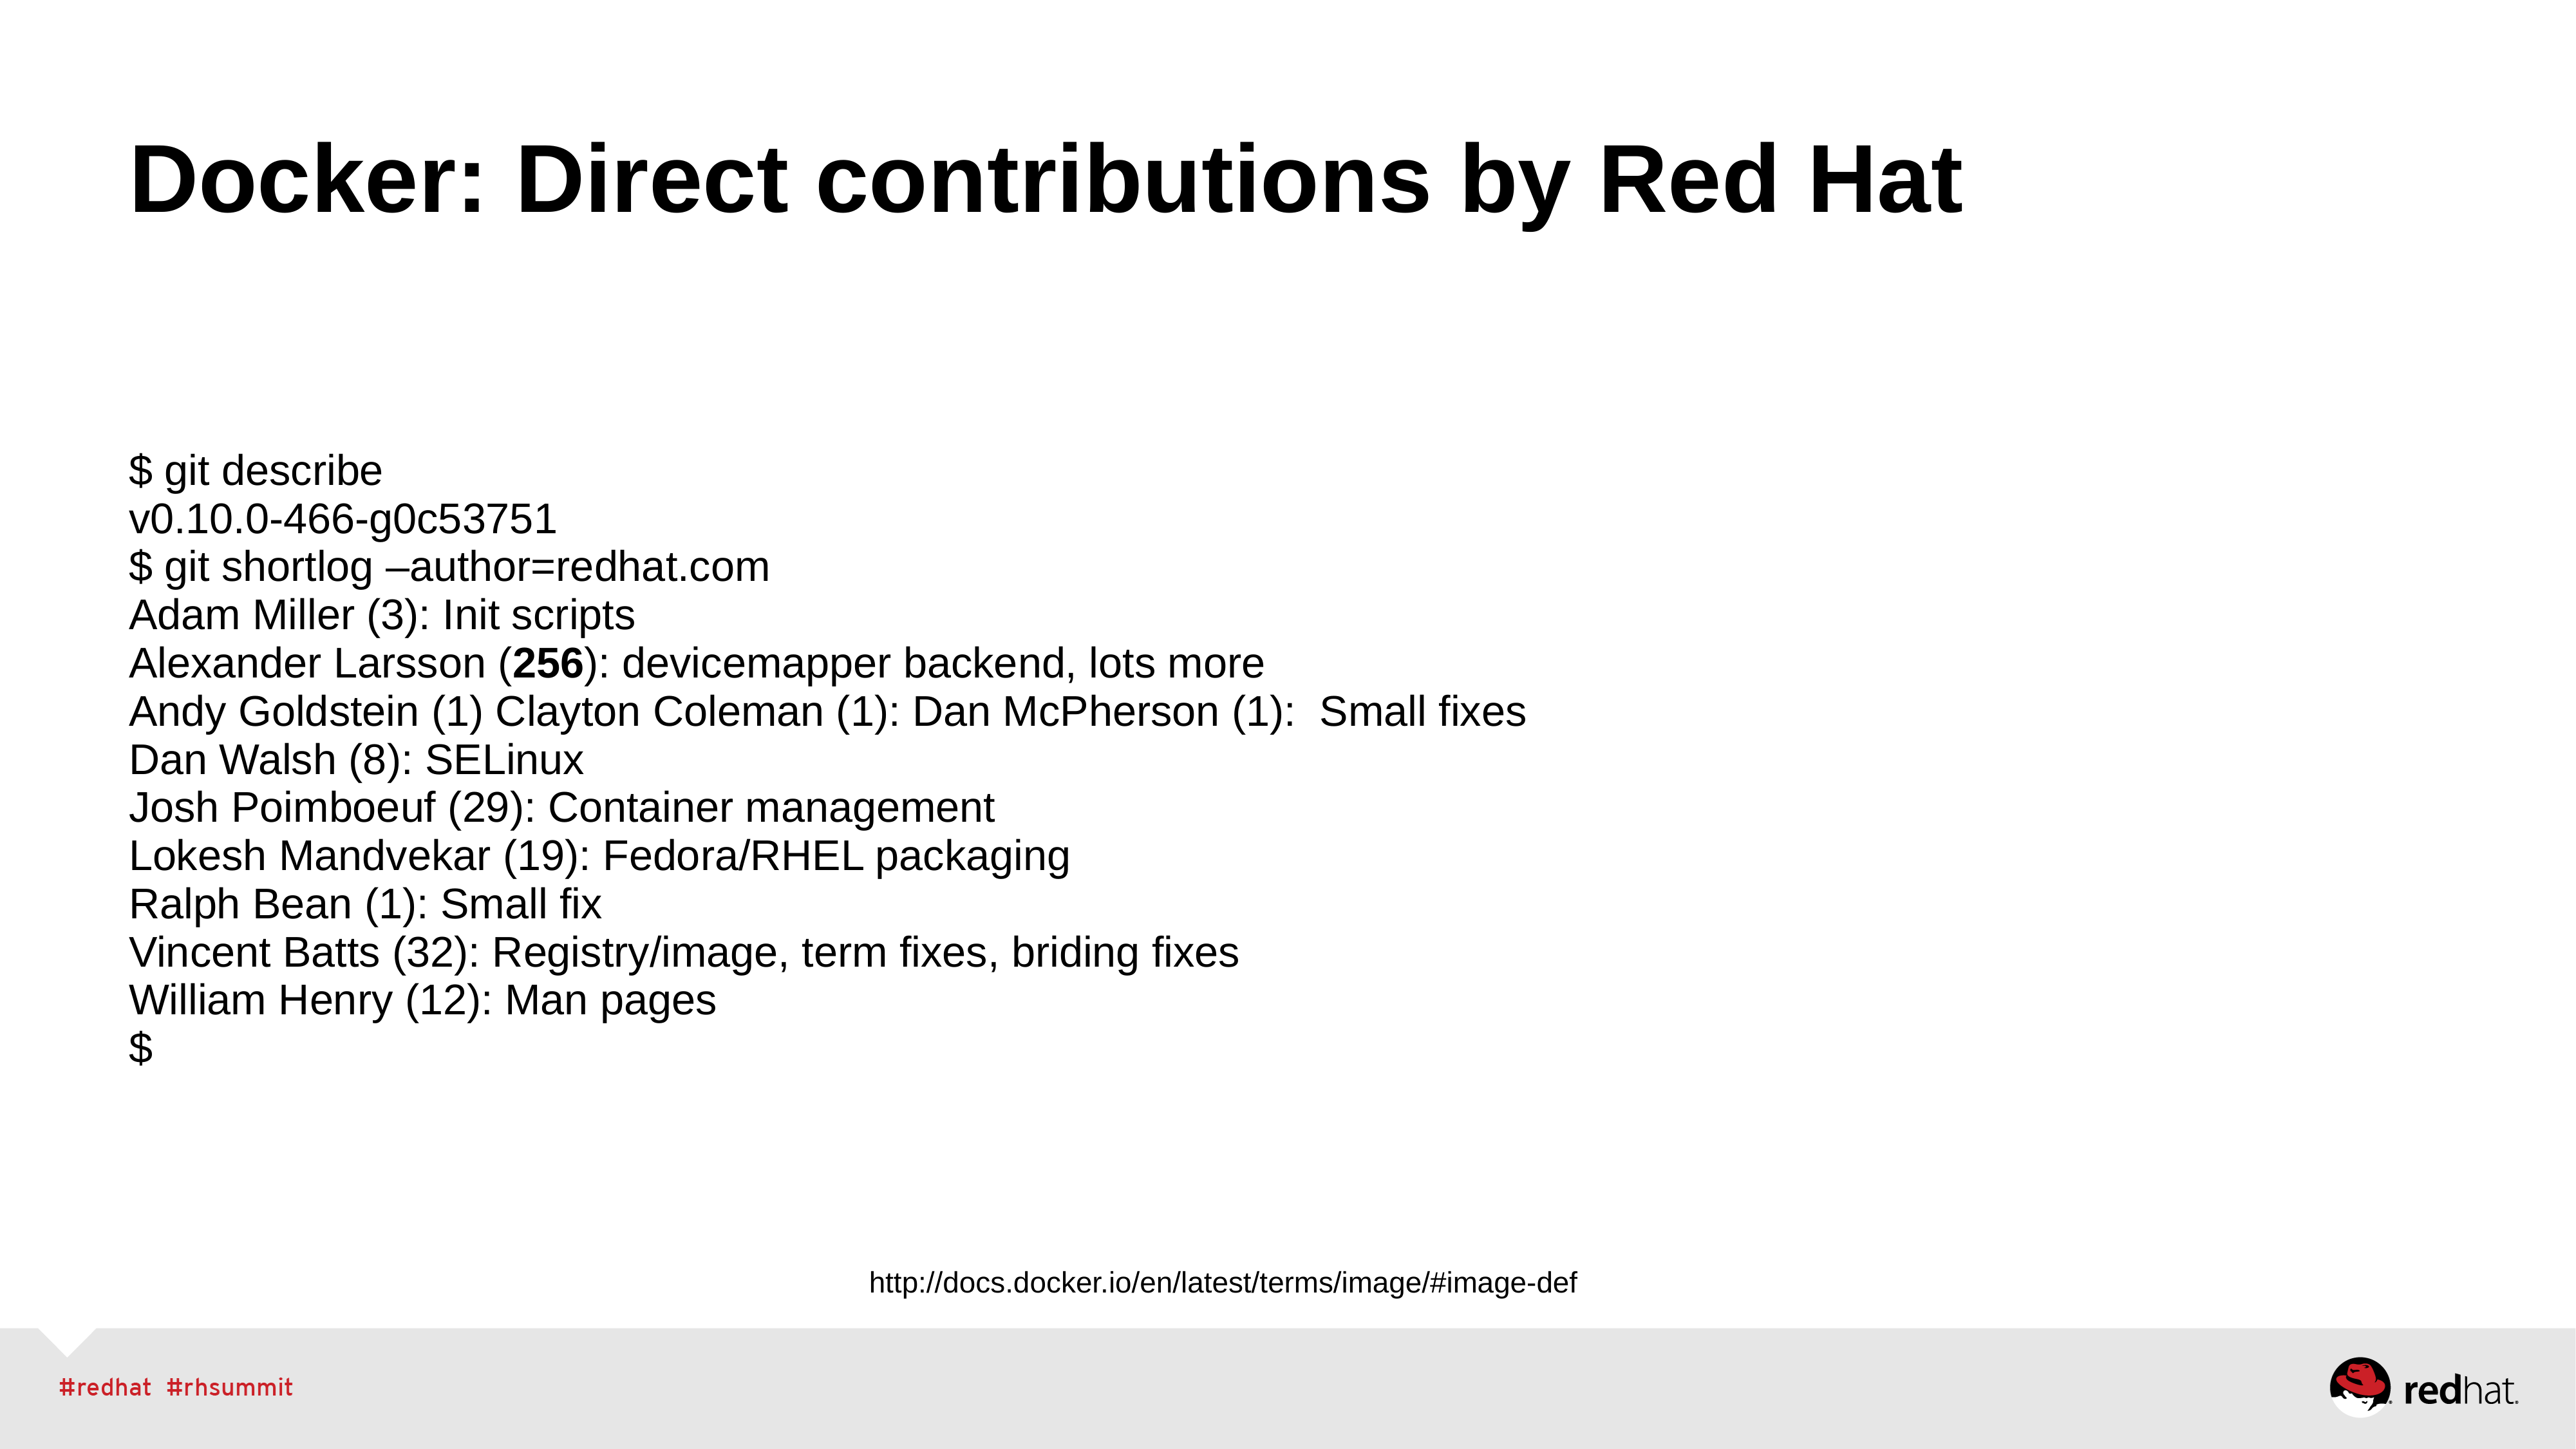

# Docker: Direct contributions by Red Hat
$ git describe
v0.10.0-466-g0c53751
$ git shortlog –author=redhat.com
Adam Miller (3): Init scripts
Alexander Larsson (256): devicemapper backend, lots more
Andy Goldstein (1) Clayton Coleman (1): Dan McPherson (1): Small fixes
Dan Walsh (8): SELinux
Josh Poimboeuf (29): Container management
Lokesh Mandvekar (19): Fedora/RHEL packaging
Ralph Bean (1): Small fix
Vincent Batts (32): Registry/image, term fixes, briding fixes
William Henry (12): Man pages
$
http://docs.docker.io/en/latest/terms/image/#image-def